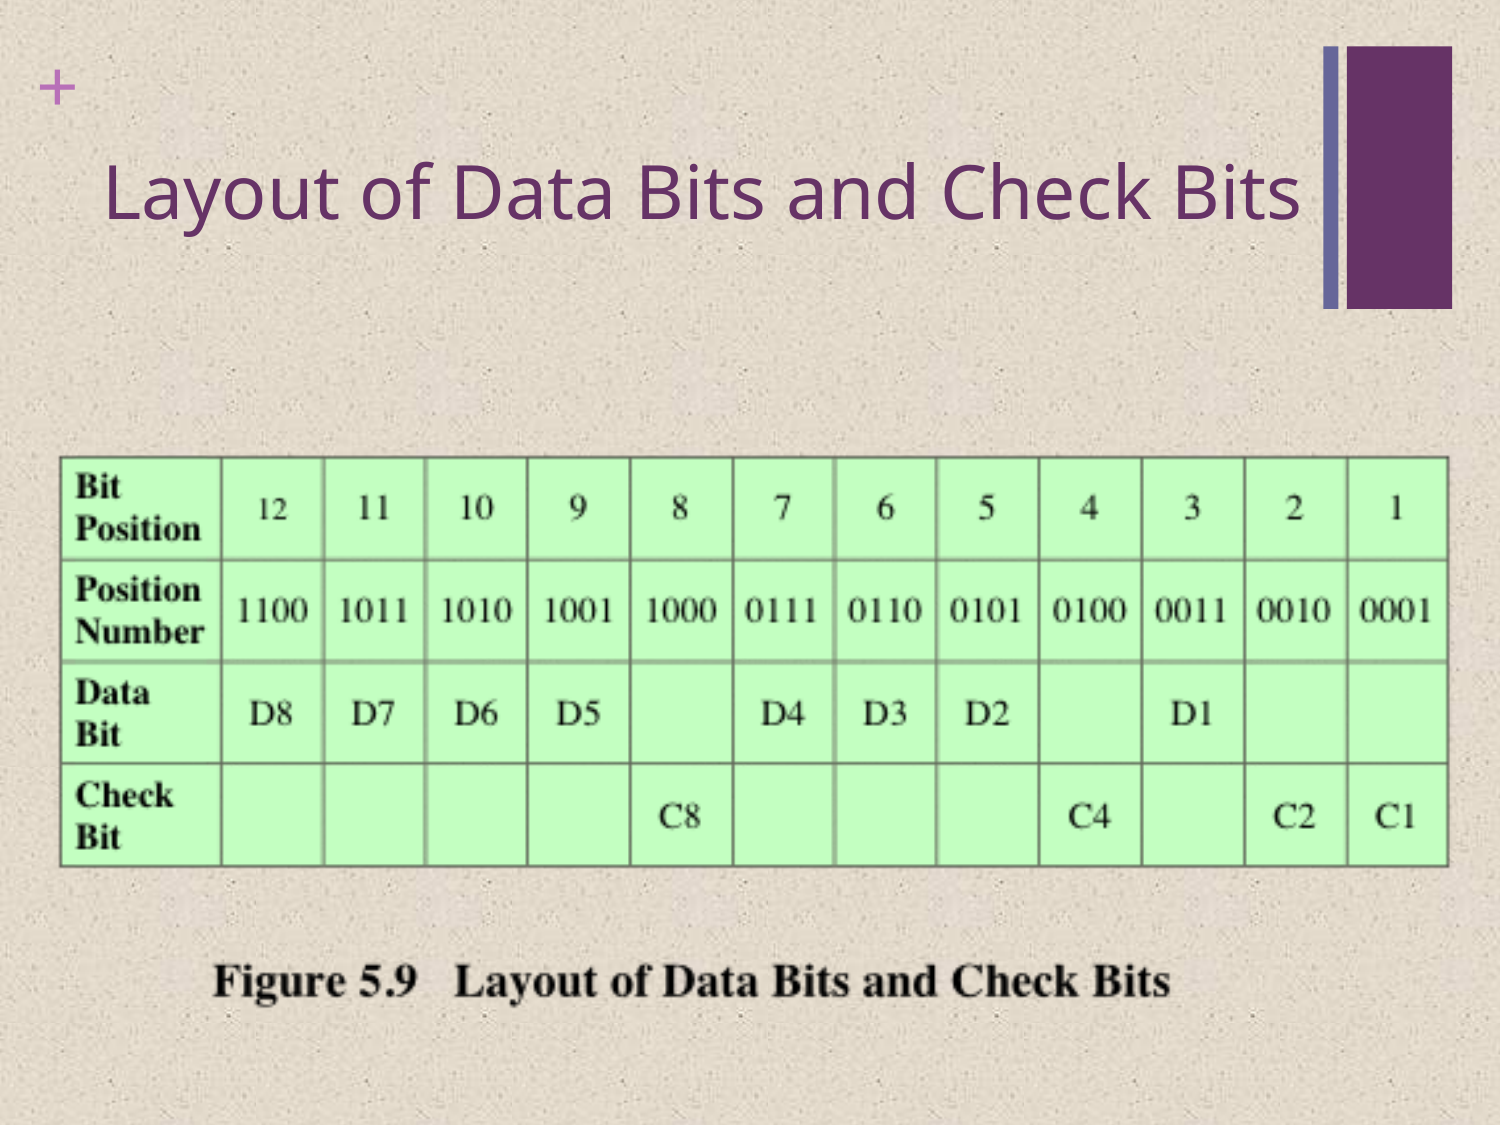

# Layout of Data Bits and Check Bits